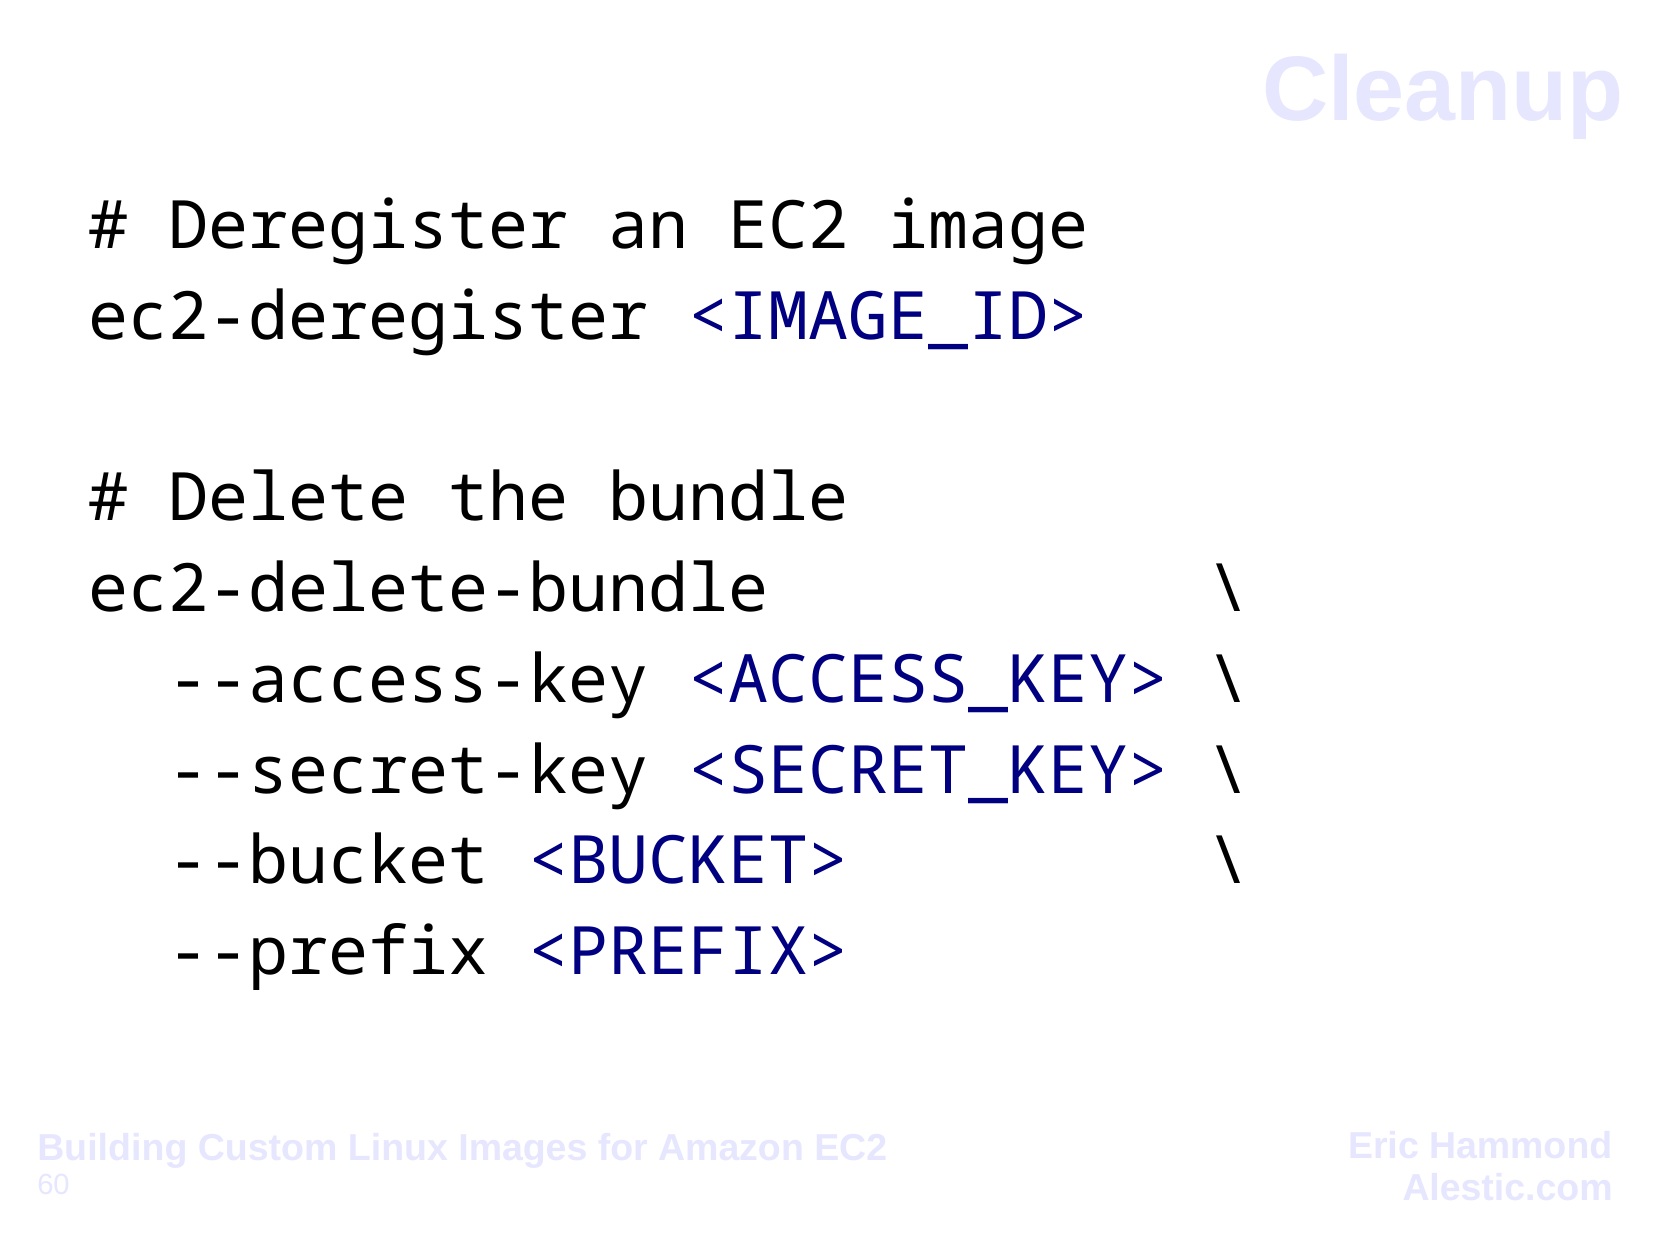

# Cleanup
# Deregister an EC2 image
ec2-deregister <IMAGE_ID>
# Delete the bundle
ec2-delete-bundle \
 --access-key <ACCESS_KEY> \
 --secret-key <SECRET_KEY> \
 --bucket <BUCKET> \
 --prefix <PREFIX>
60
Eric Hammond
Alestic.com